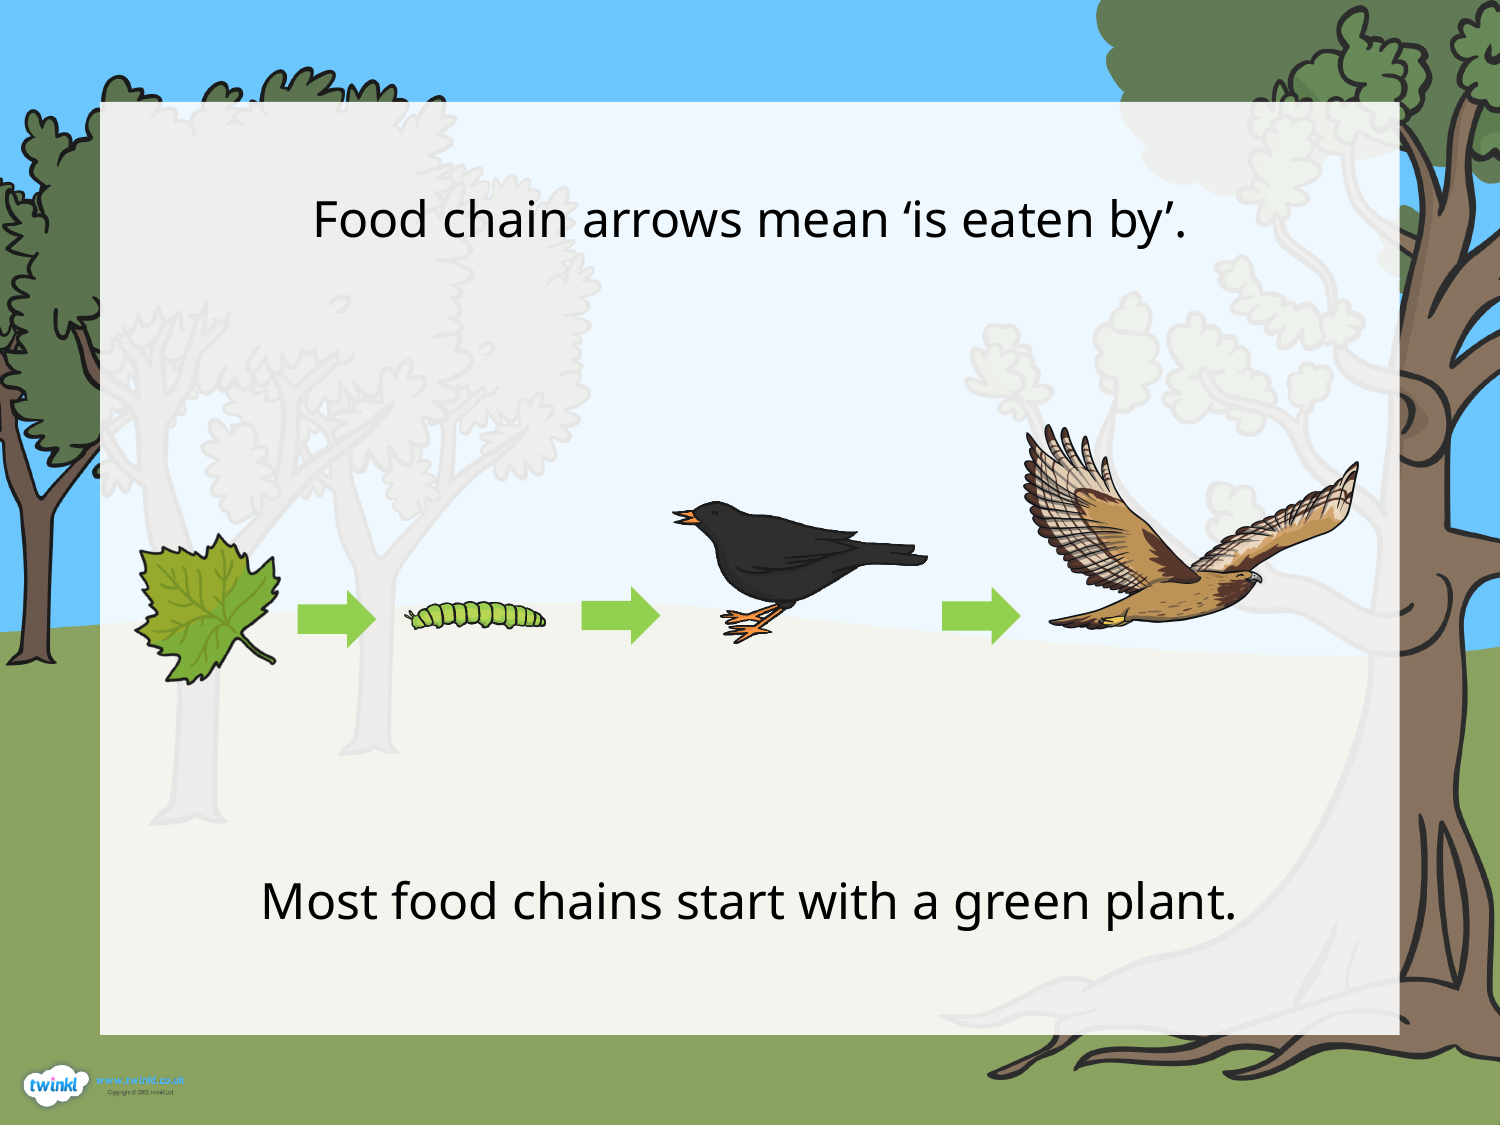

Food chain arrows mean ‘is eaten by’.
Most food chains start with a green plant.